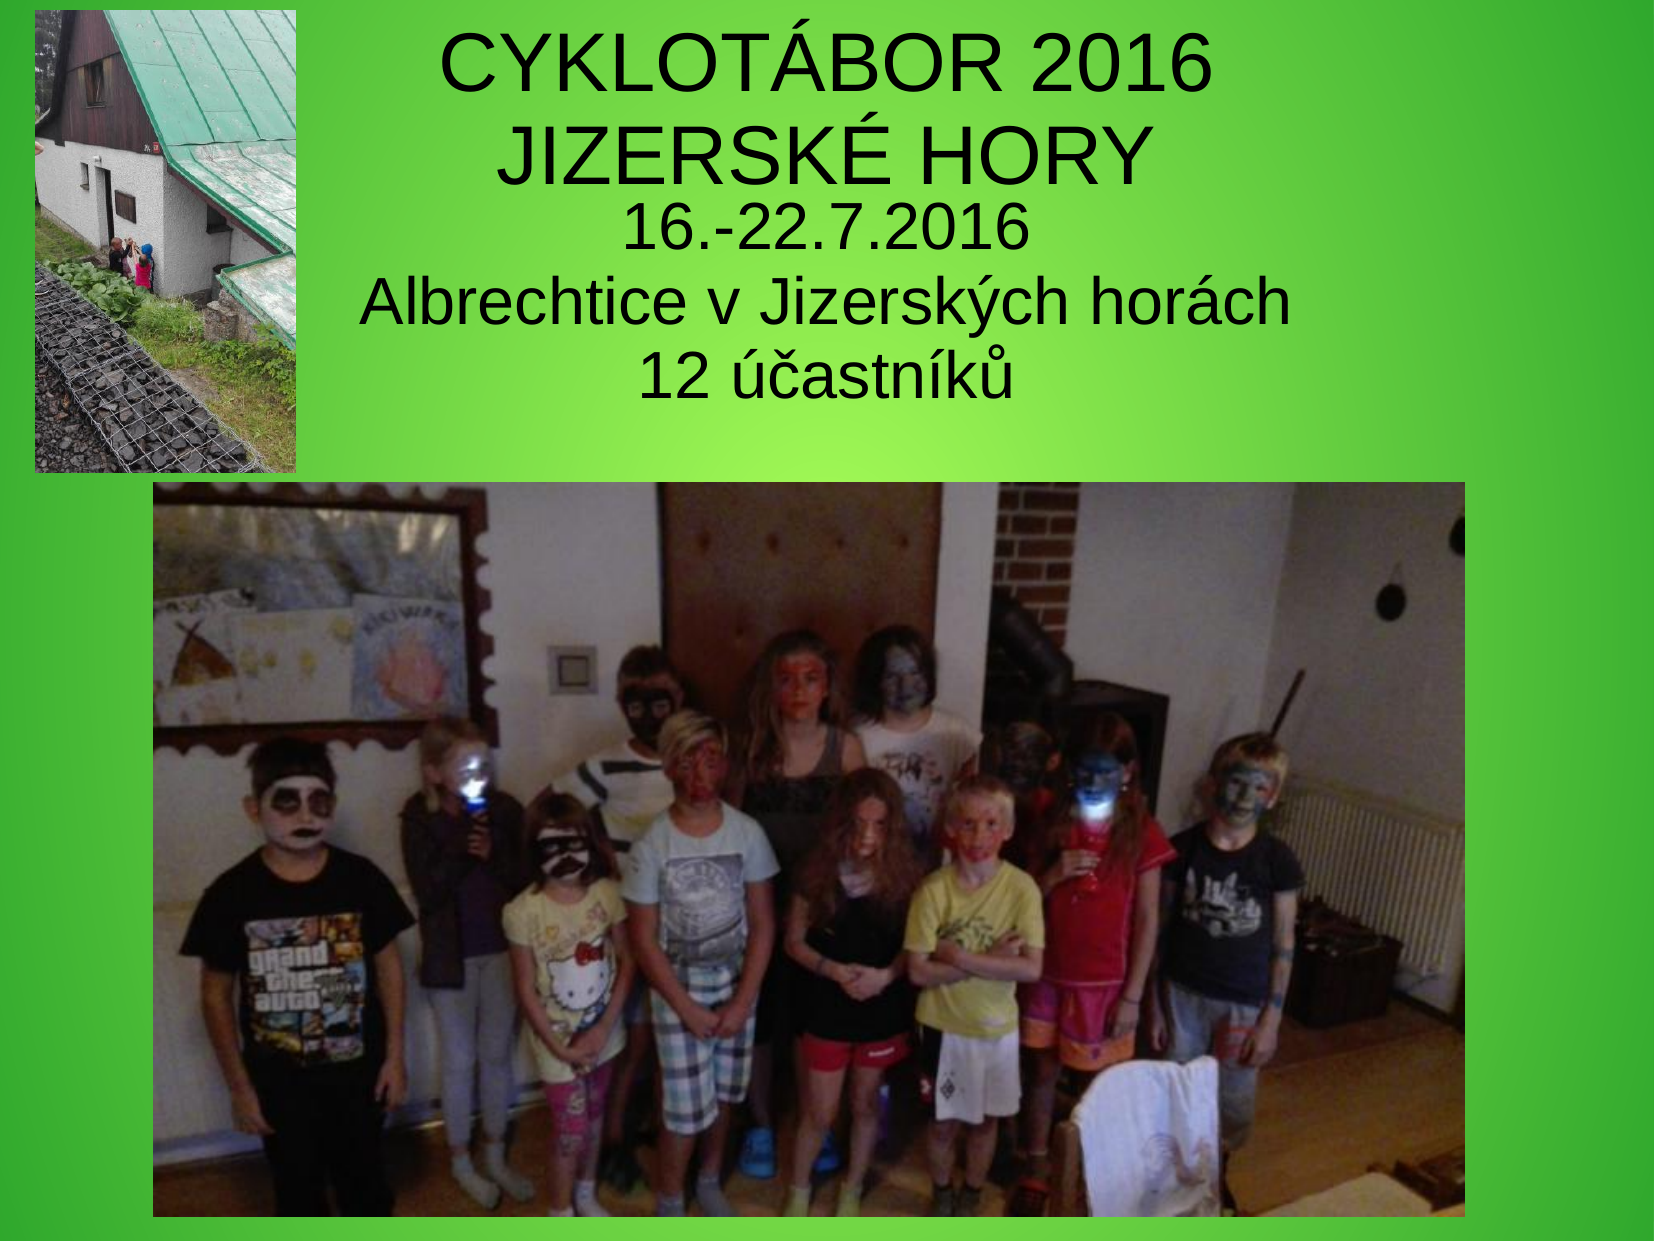

# CYKLOTÁBOR 2016 JIZERSKÉ HORY
16.-22.7.2016
Albrechtice v Jizerských horách
12 účastníků